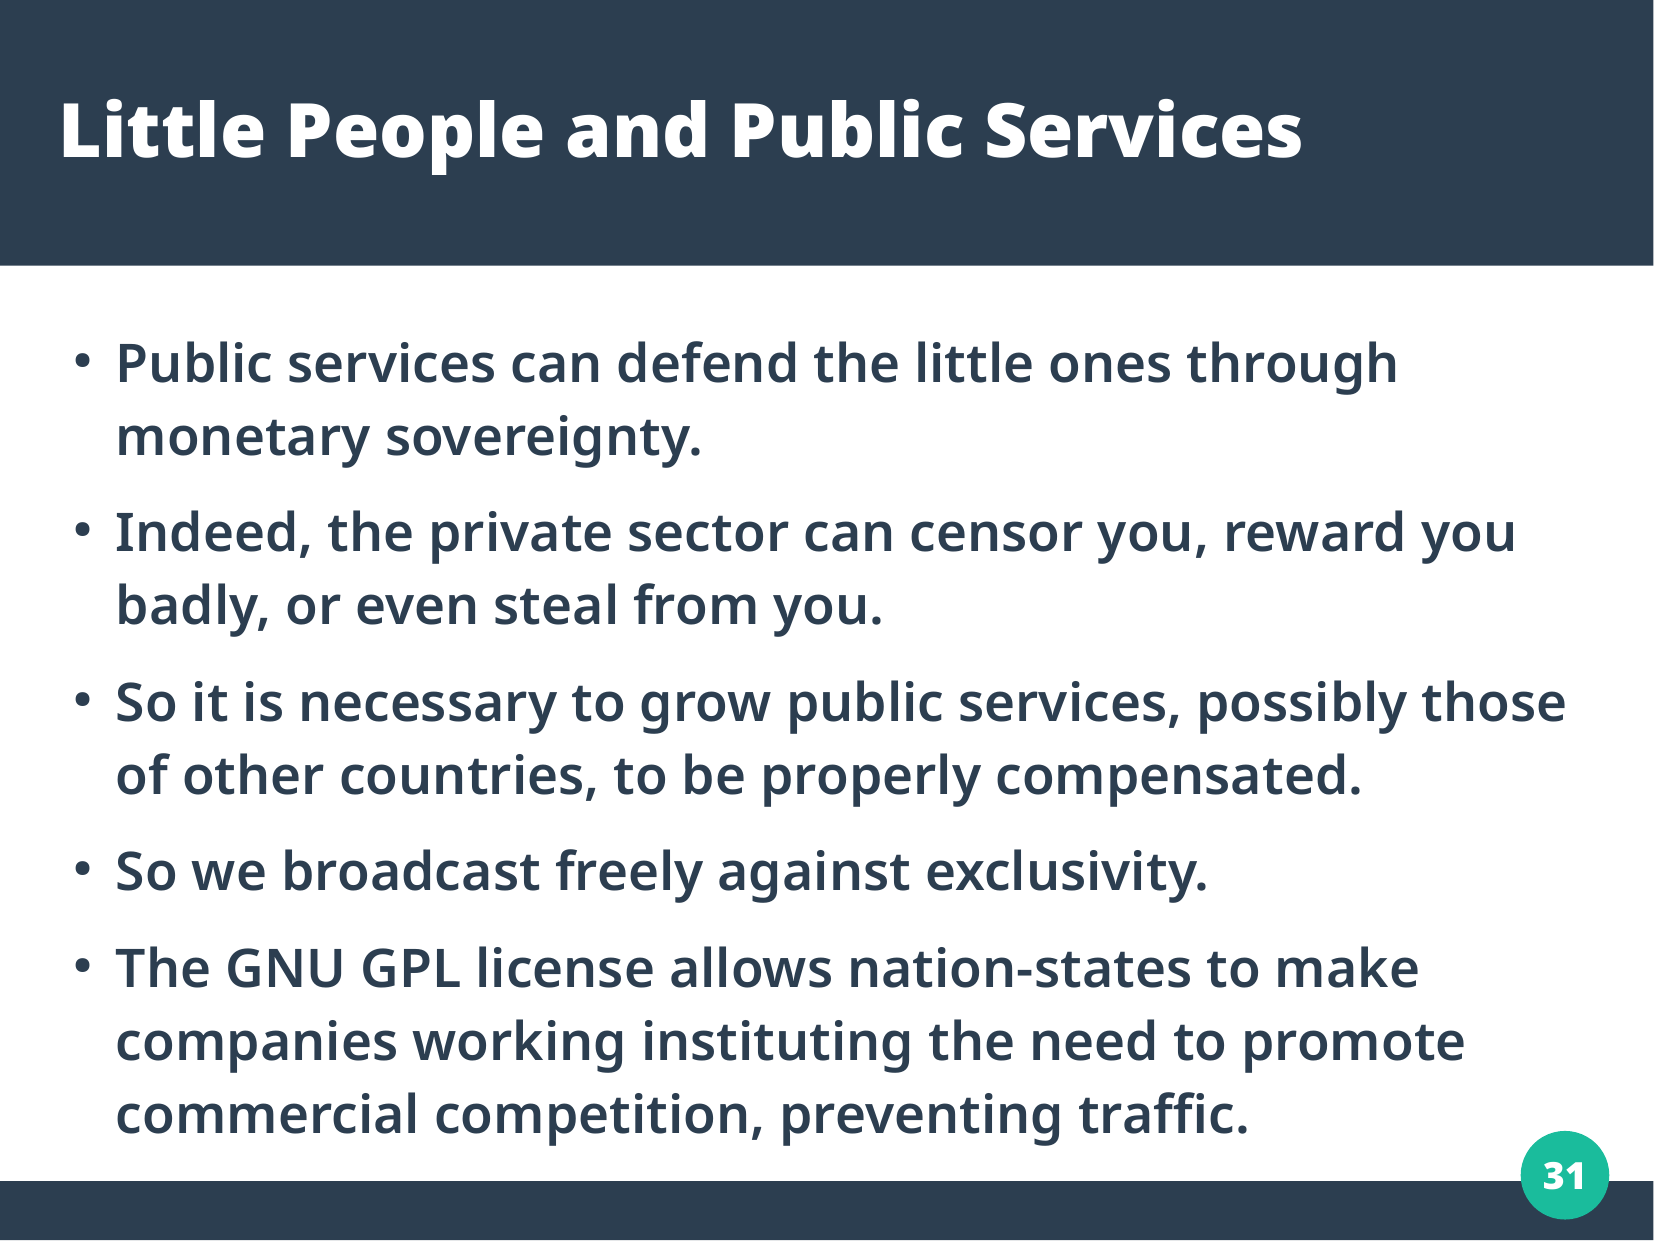

# Little People and Public Services
Public services can defend the little ones through monetary sovereignty.
Indeed, the private sector can censor you, reward you badly, or even steal from you.
So it is necessary to grow public services, possibly those of other countries, to be properly compensated.
So we broadcast freely against exclusivity.
The GNU GPL license allows nation-states to make companies working instituting the need to promote commercial competition, preventing traffic.
31